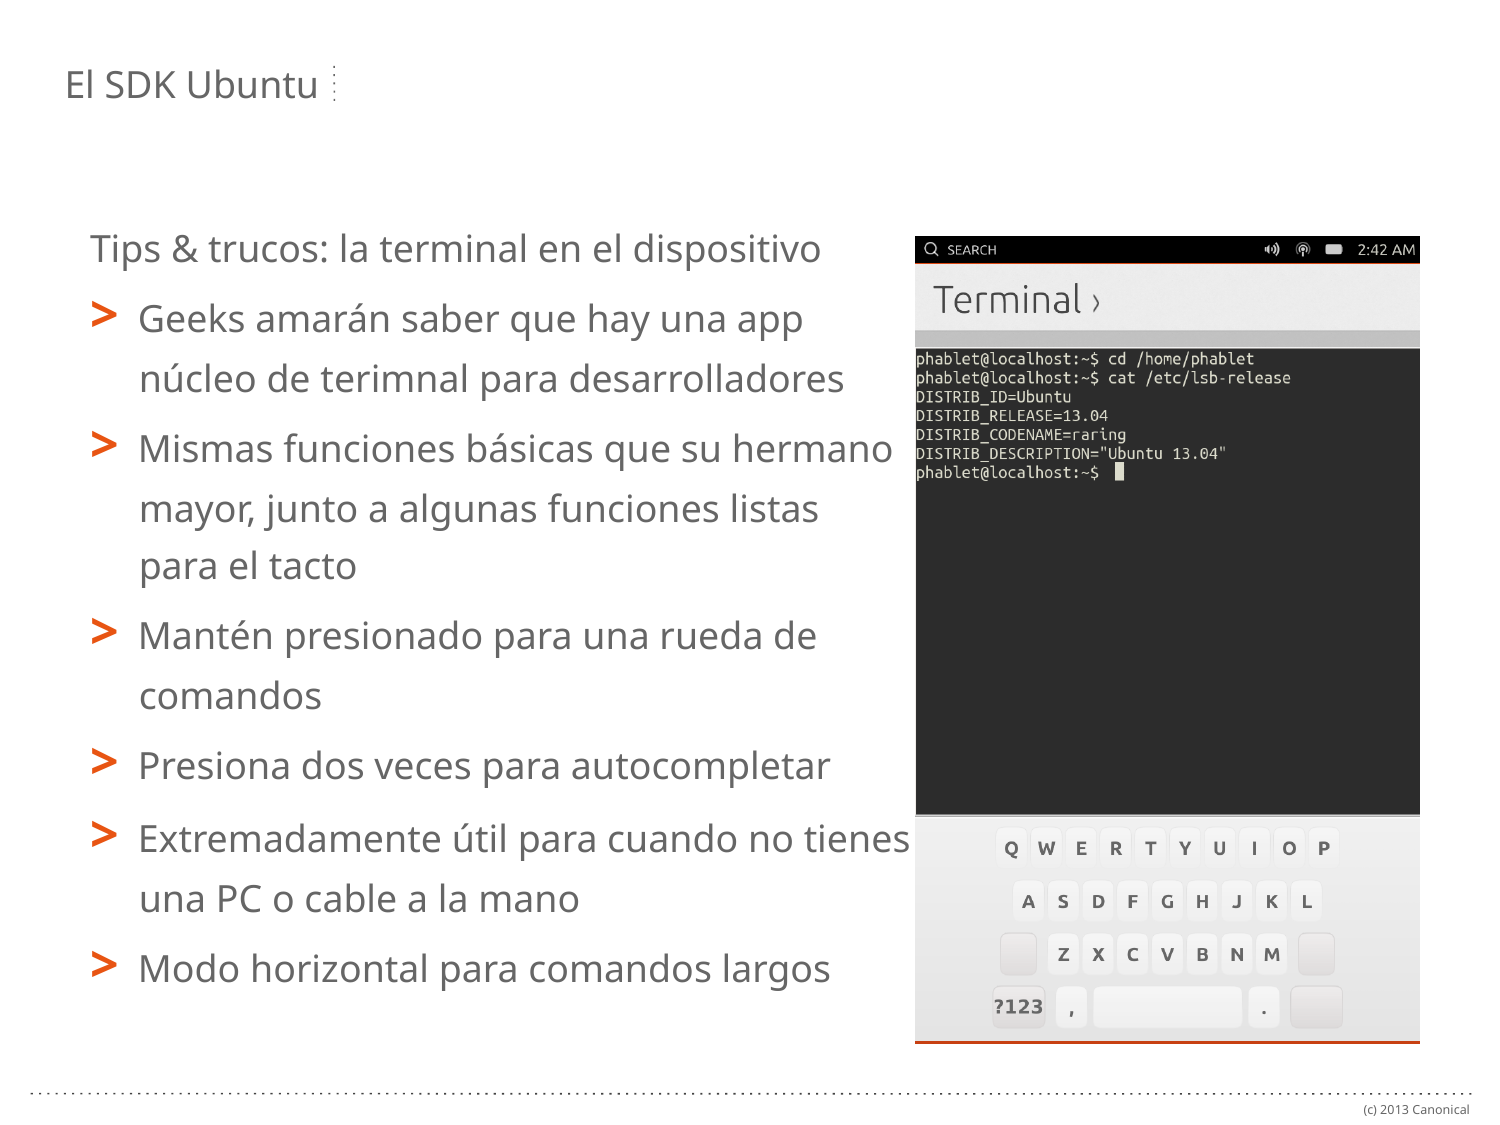

El SDK Ubuntu
# Tips & trucos: la terminal en el dispositivo
> Geeks amarán saber que hay una app
 núcleo de terimnal para desarrolladores
> Mismas funciones básicas que su hermano
 mayor, junto a algunas funciones listas
 para el tacto
> Mantén presionado para una rueda de
 comandos
> Presiona dos veces para autocompletar
> Extremadamente útil para cuando no tienes
 una PC o cable a la mano
> Modo horizontal para comandos largos
(c) 2013 Canonical